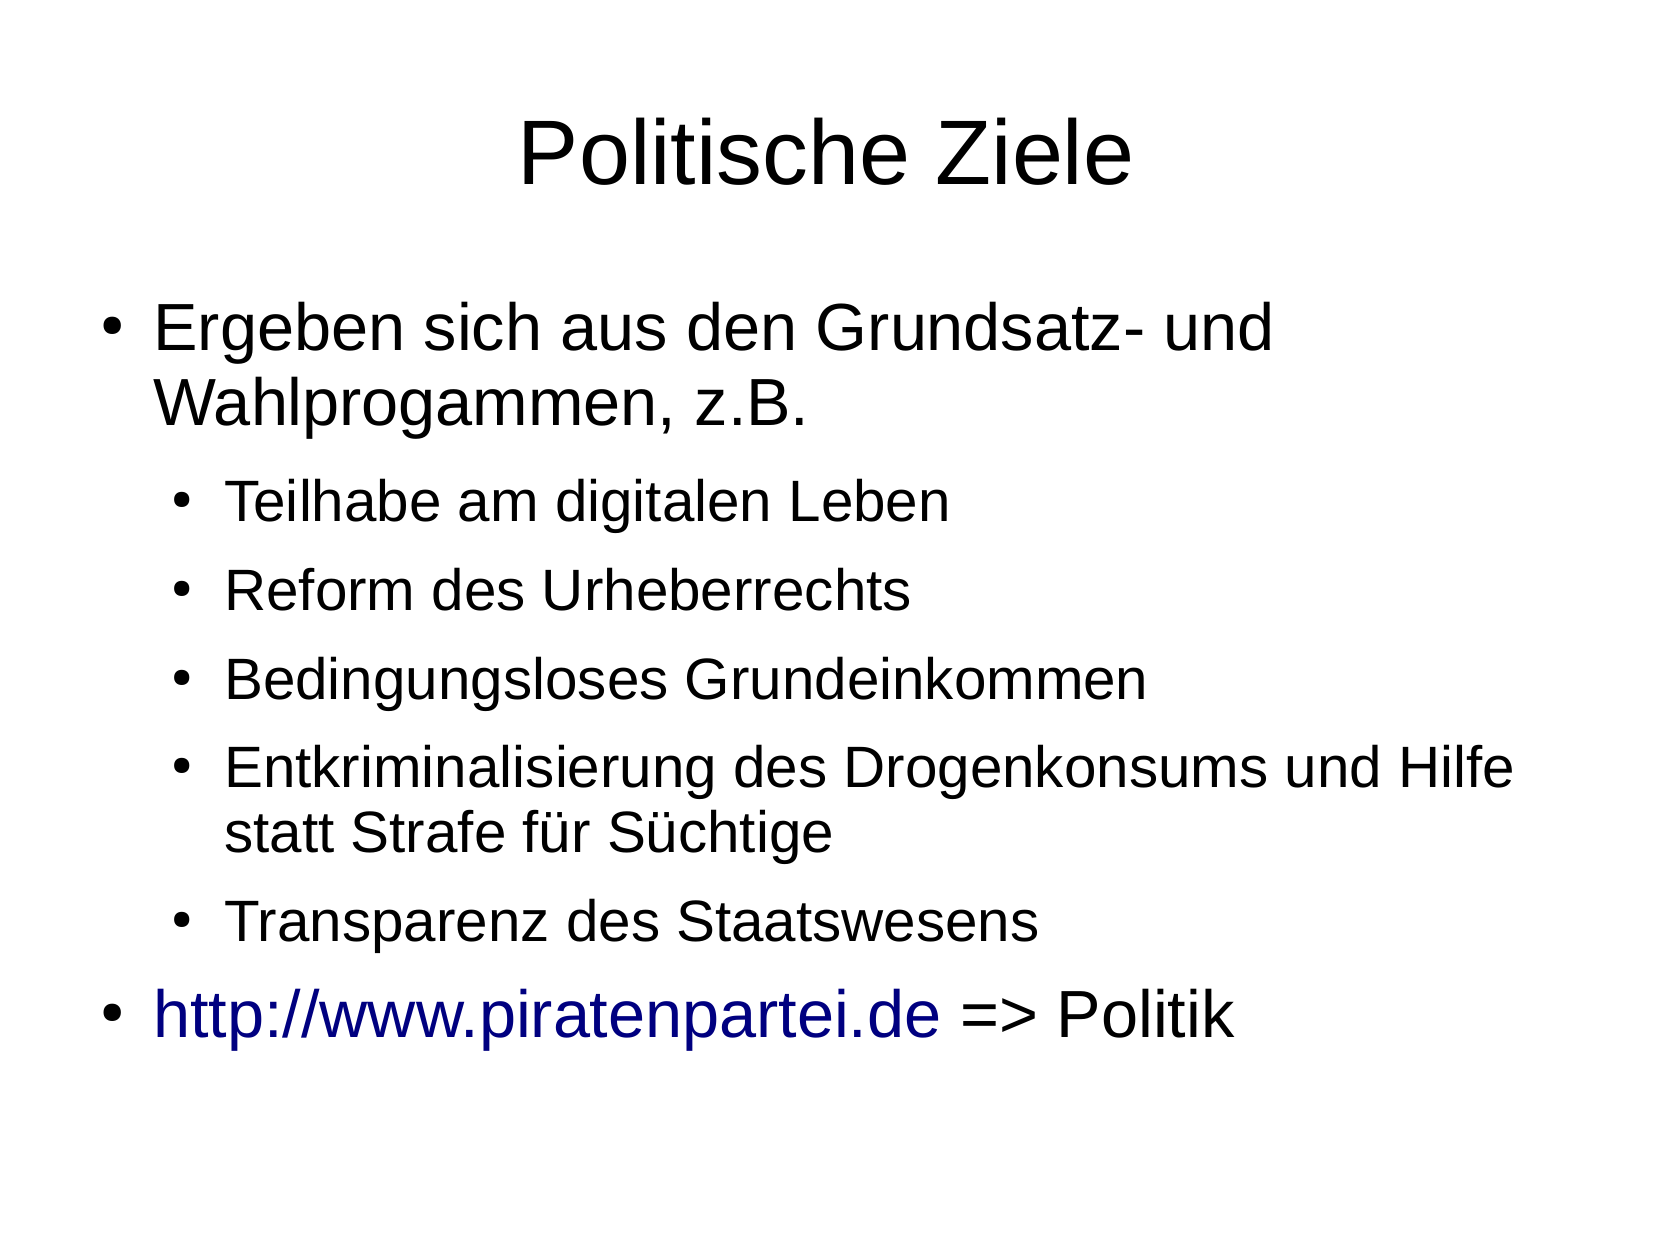

# Politische Ziele
Ergeben sich aus den Grundsatz- und Wahlprogammen, z.B.
Teilhabe am digitalen Leben
Reform des Urheberrechts
Bedingungsloses Grundeinkommen
Entkriminalisierung des Drogenkonsums und Hilfe statt Strafe für Süchtige
Transparenz des Staatswesens
http://www.piratenpartei.de => Politik